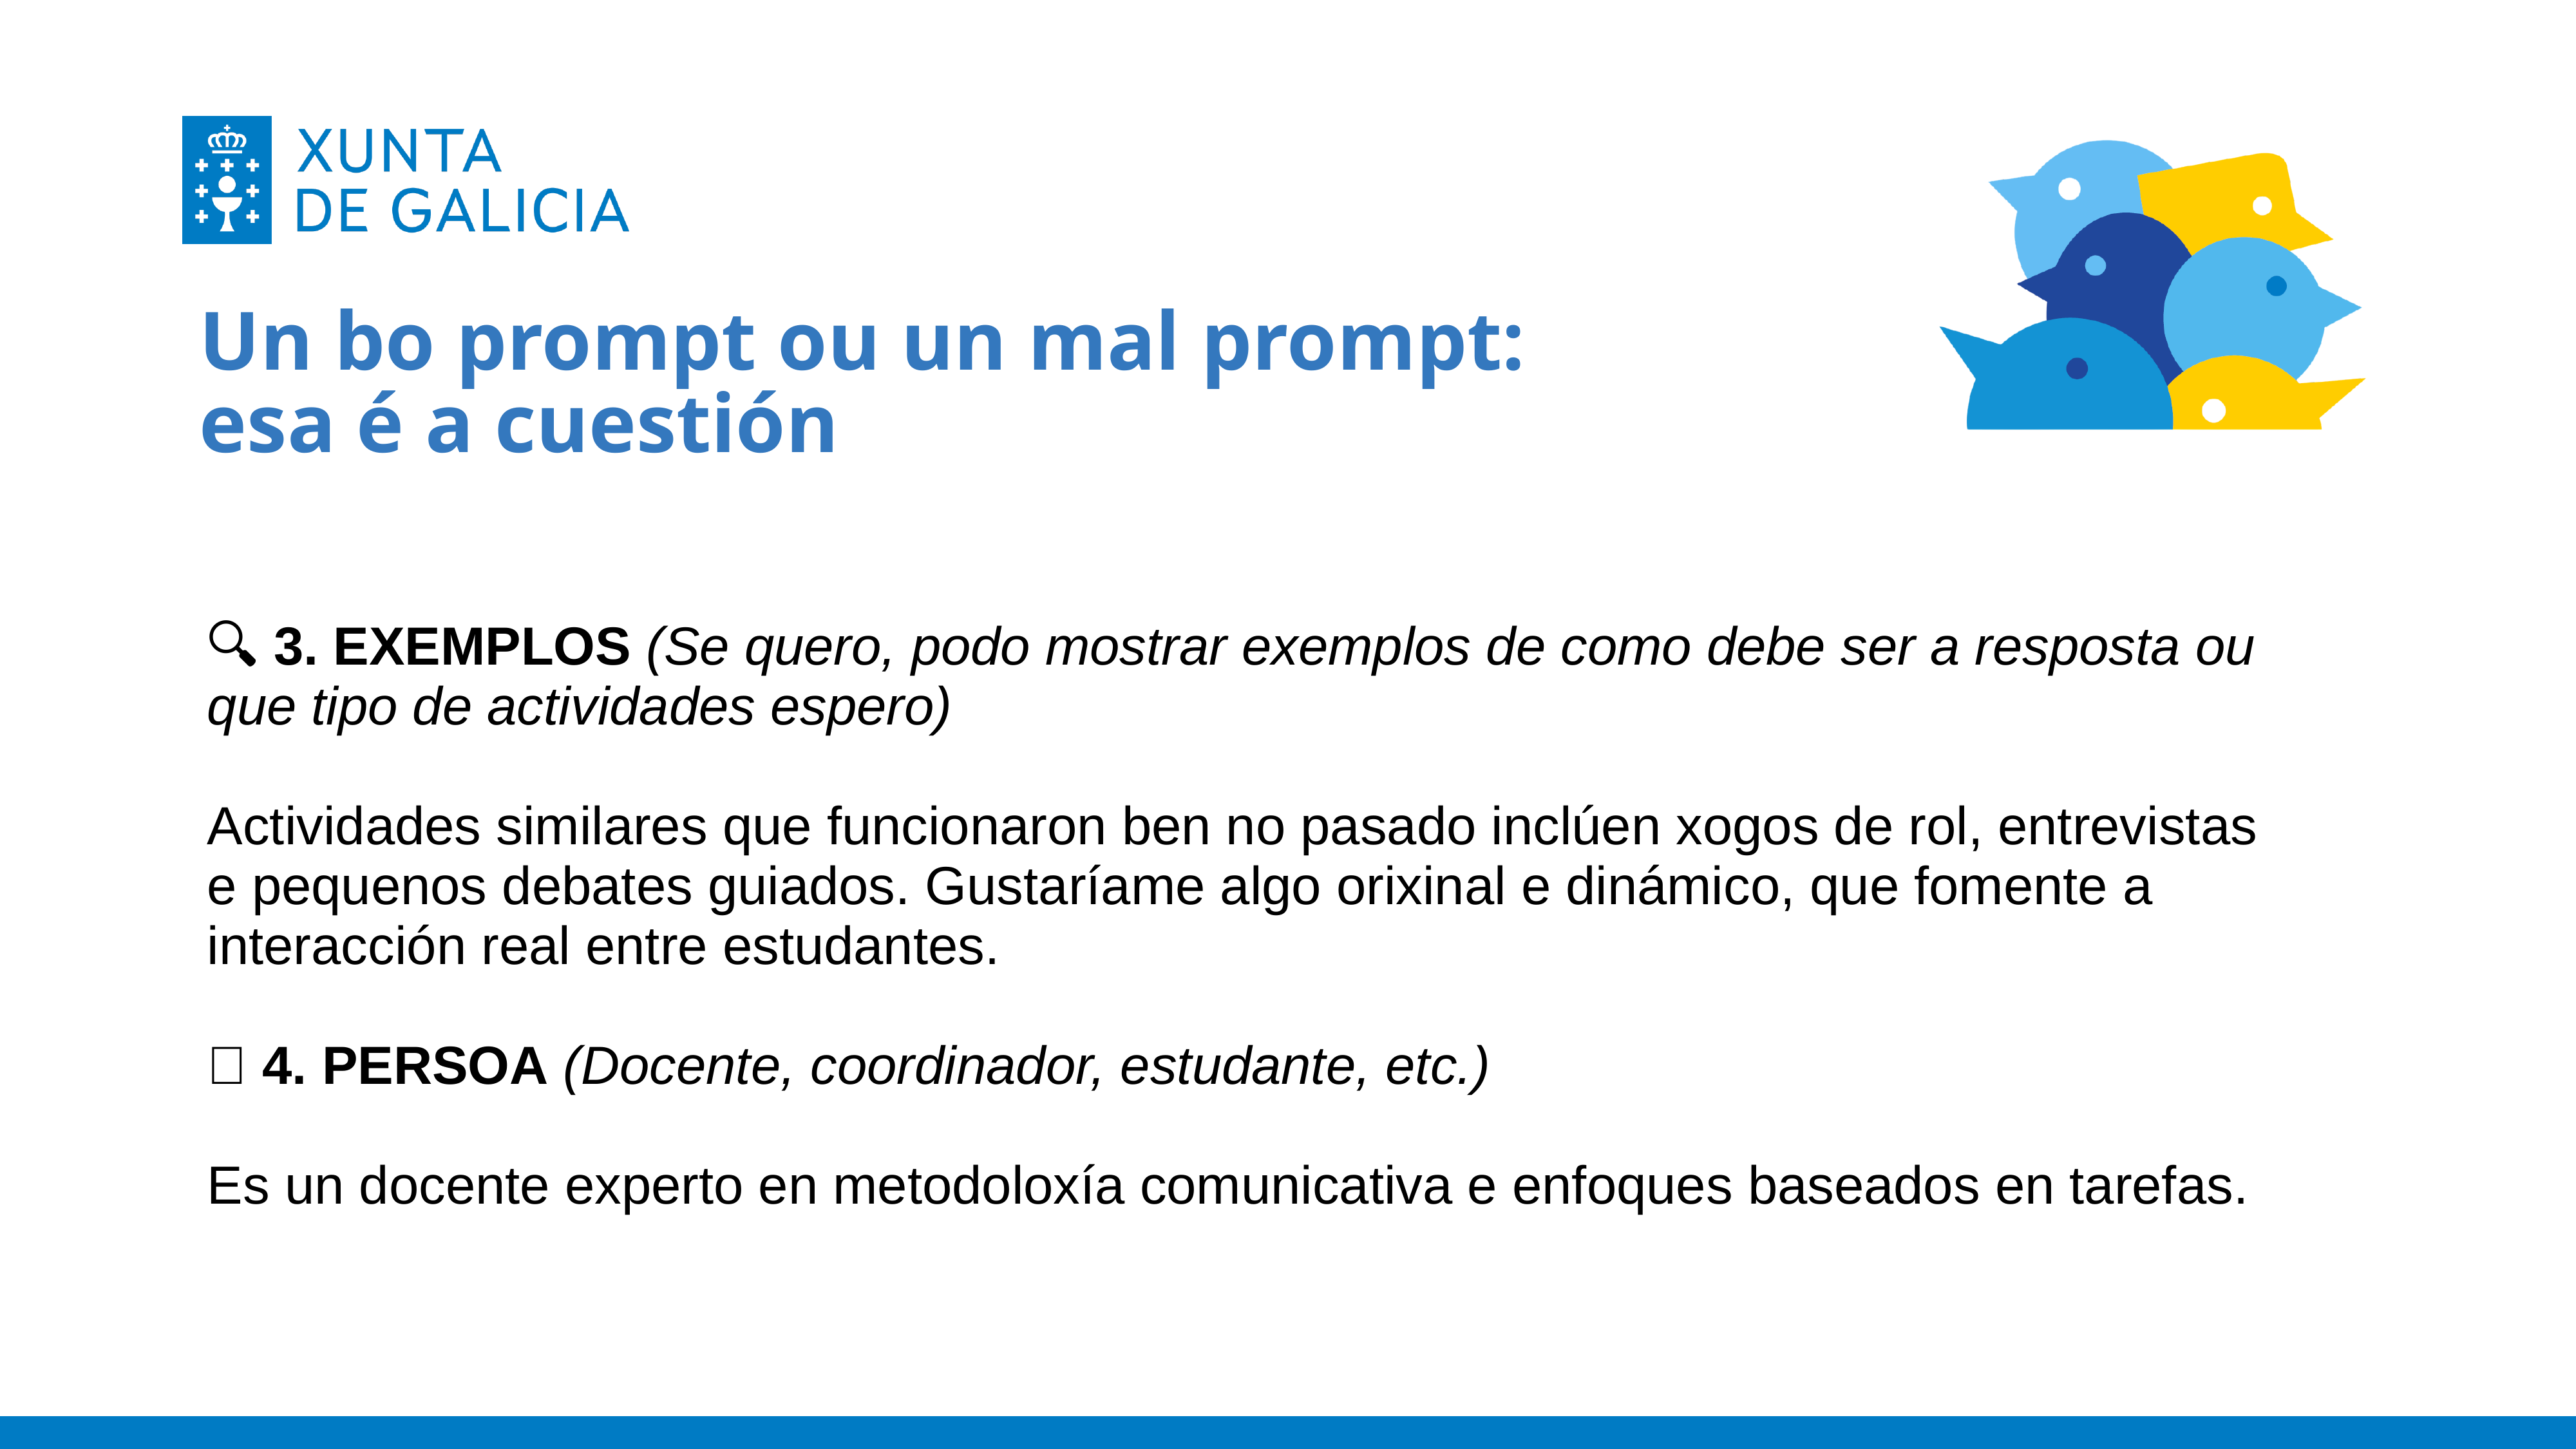

Un bo prompt ou un mal prompt:
esa é a cuestión
🔍 3. EXEMPLOS (Se quero, podo mostrar exemplos de como debe ser a resposta ou que tipo de actividades espero)
Actividades similares que funcionaron ben no pasado inclúen xogos de rol, entrevistas e pequenos debates guiados. Gustaríame algo orixinal e dinámico, que fomente a interacción real entre estudantes.
👤 4. PERSOA (Docente, coordinador, estudante, etc.)
Es un docente experto en metodoloxía comunicativa e enfoques baseados en tarefas.